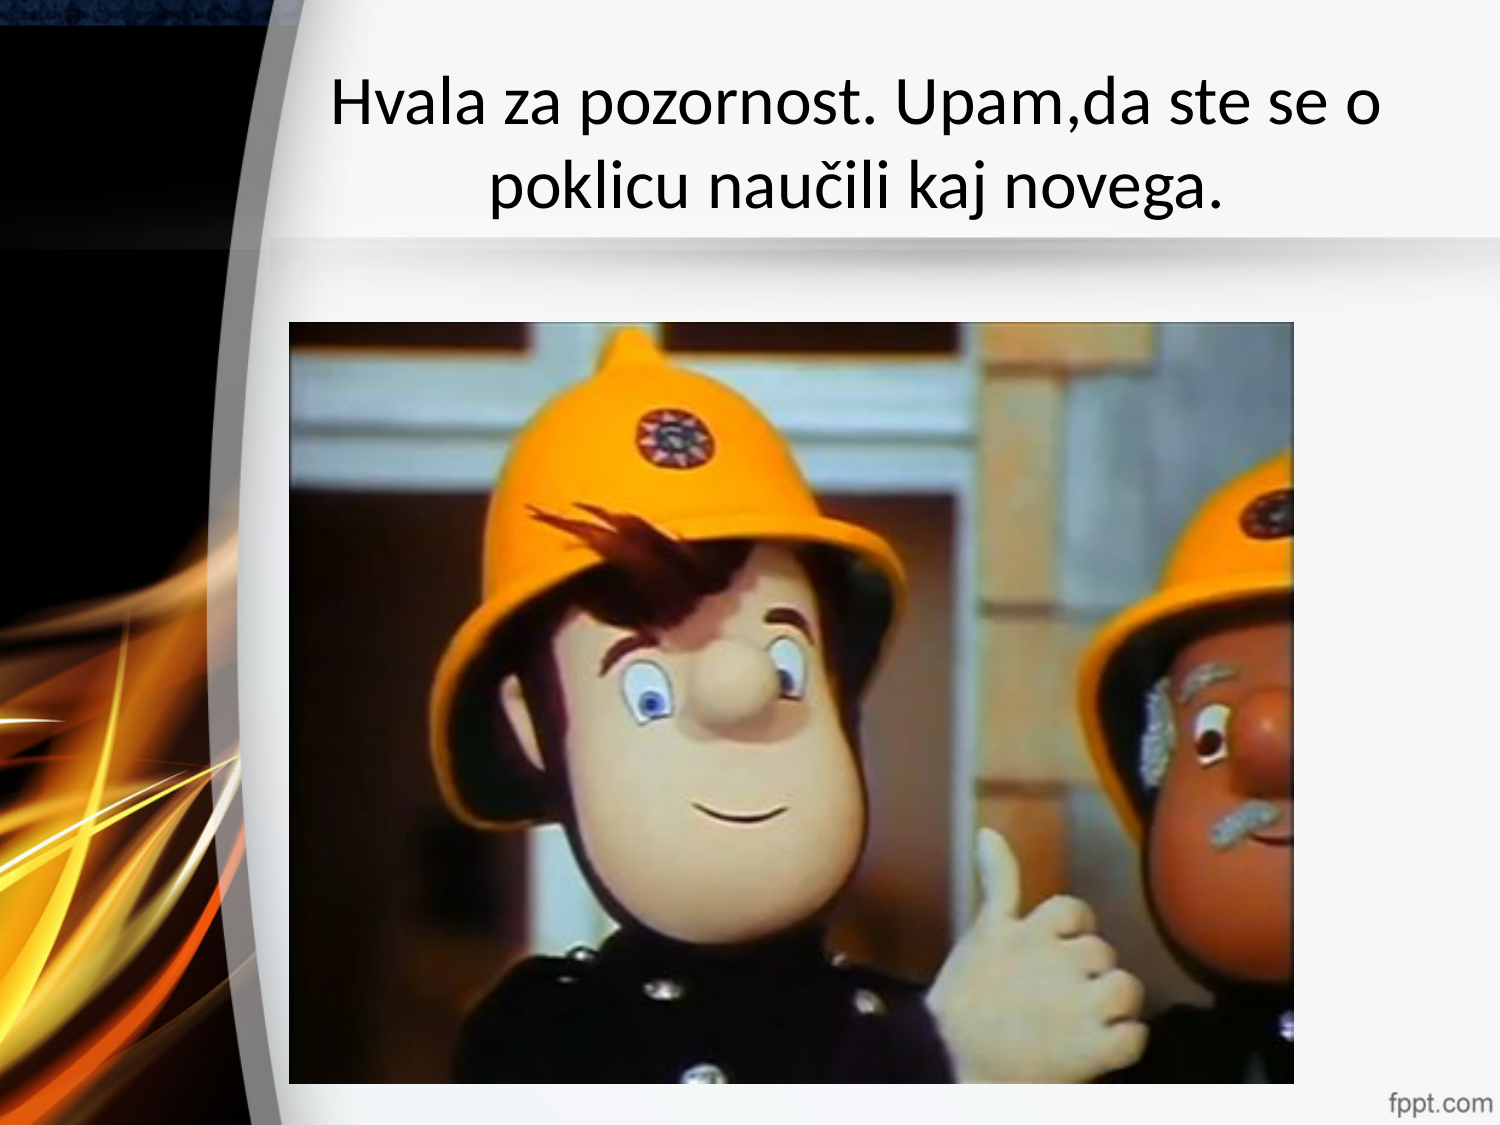

# Hvala za pozornost. Upam,da ste se o poklicu naučili kaj novega.